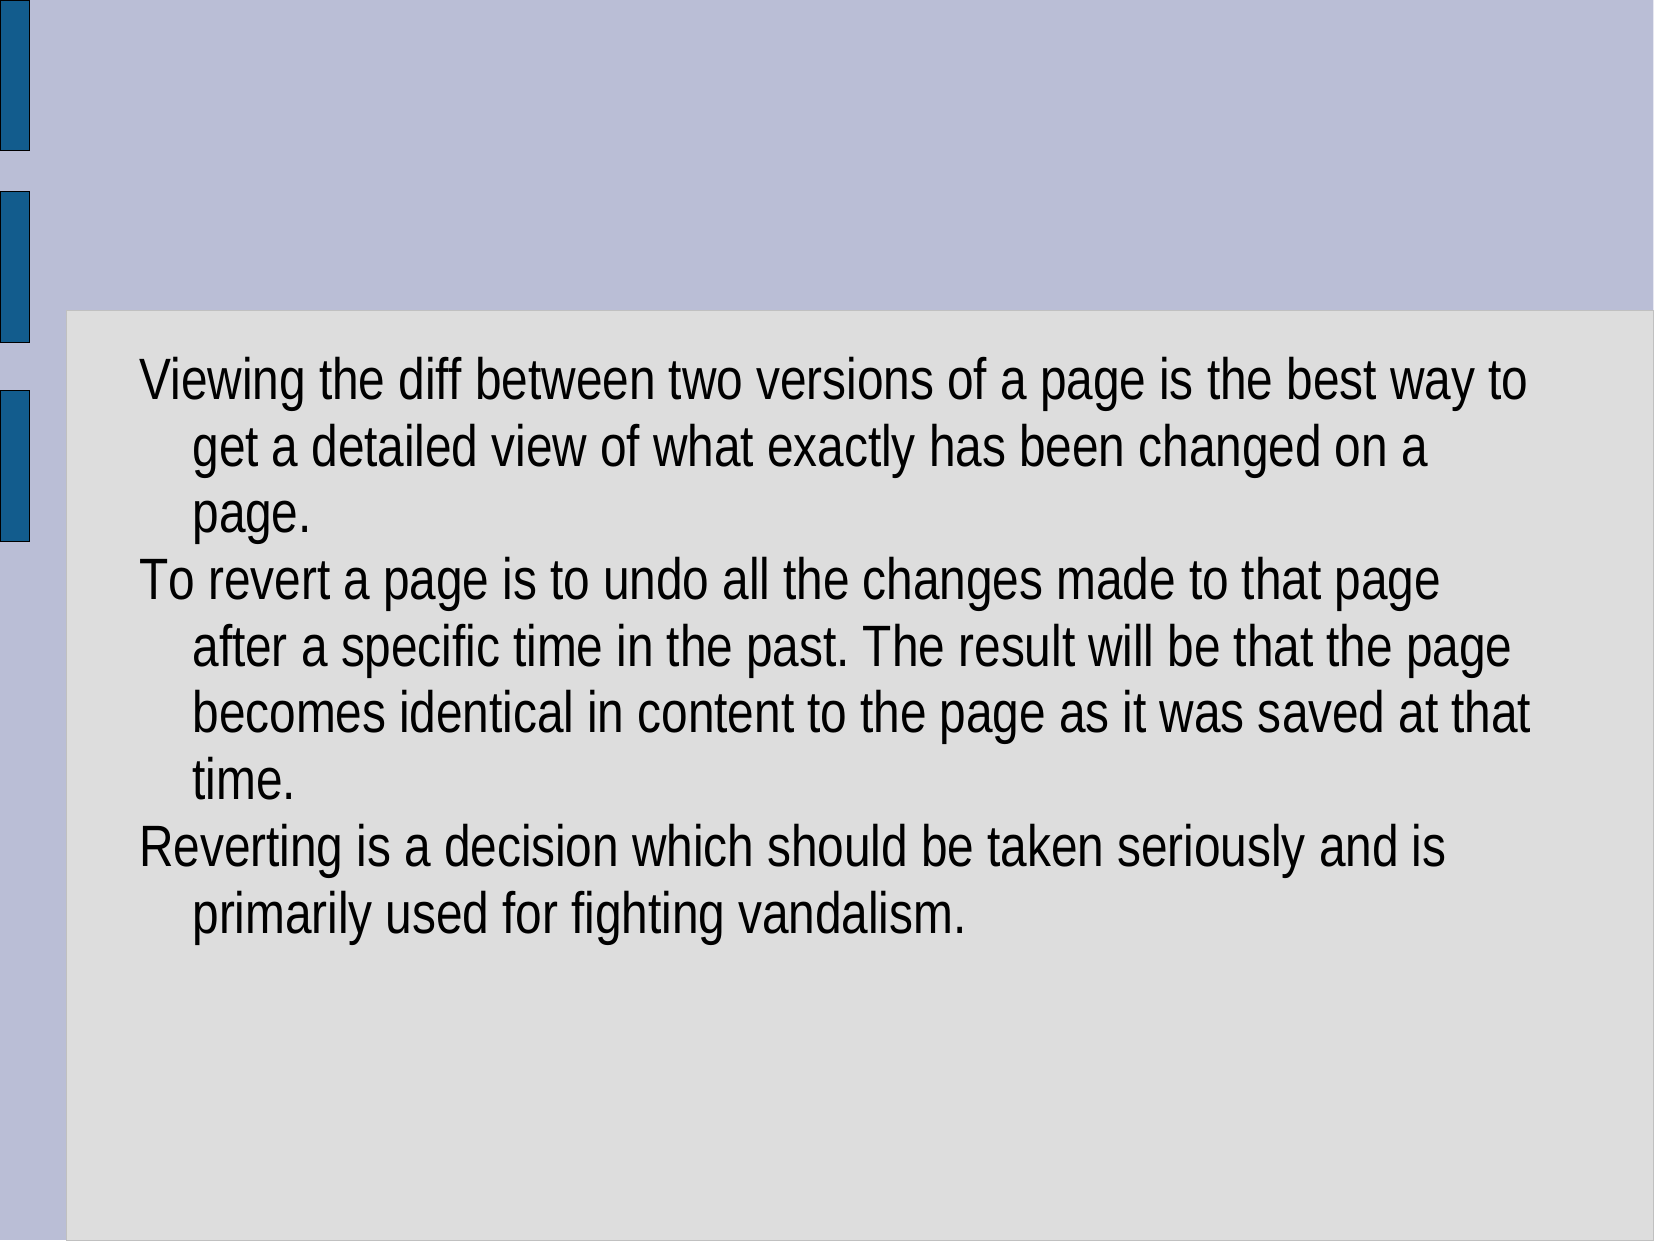

# Viewing the diff between two versions of a page is the best way to get a detailed view of what exactly has been changed on a page.
To revert a page is to undo all the changes made to that page after a specific time in the past. The result will be that the page becomes identical in content to the page as it was saved at that time.
Reverting is a decision which should be taken seriously and is primarily used for fighting vandalism.